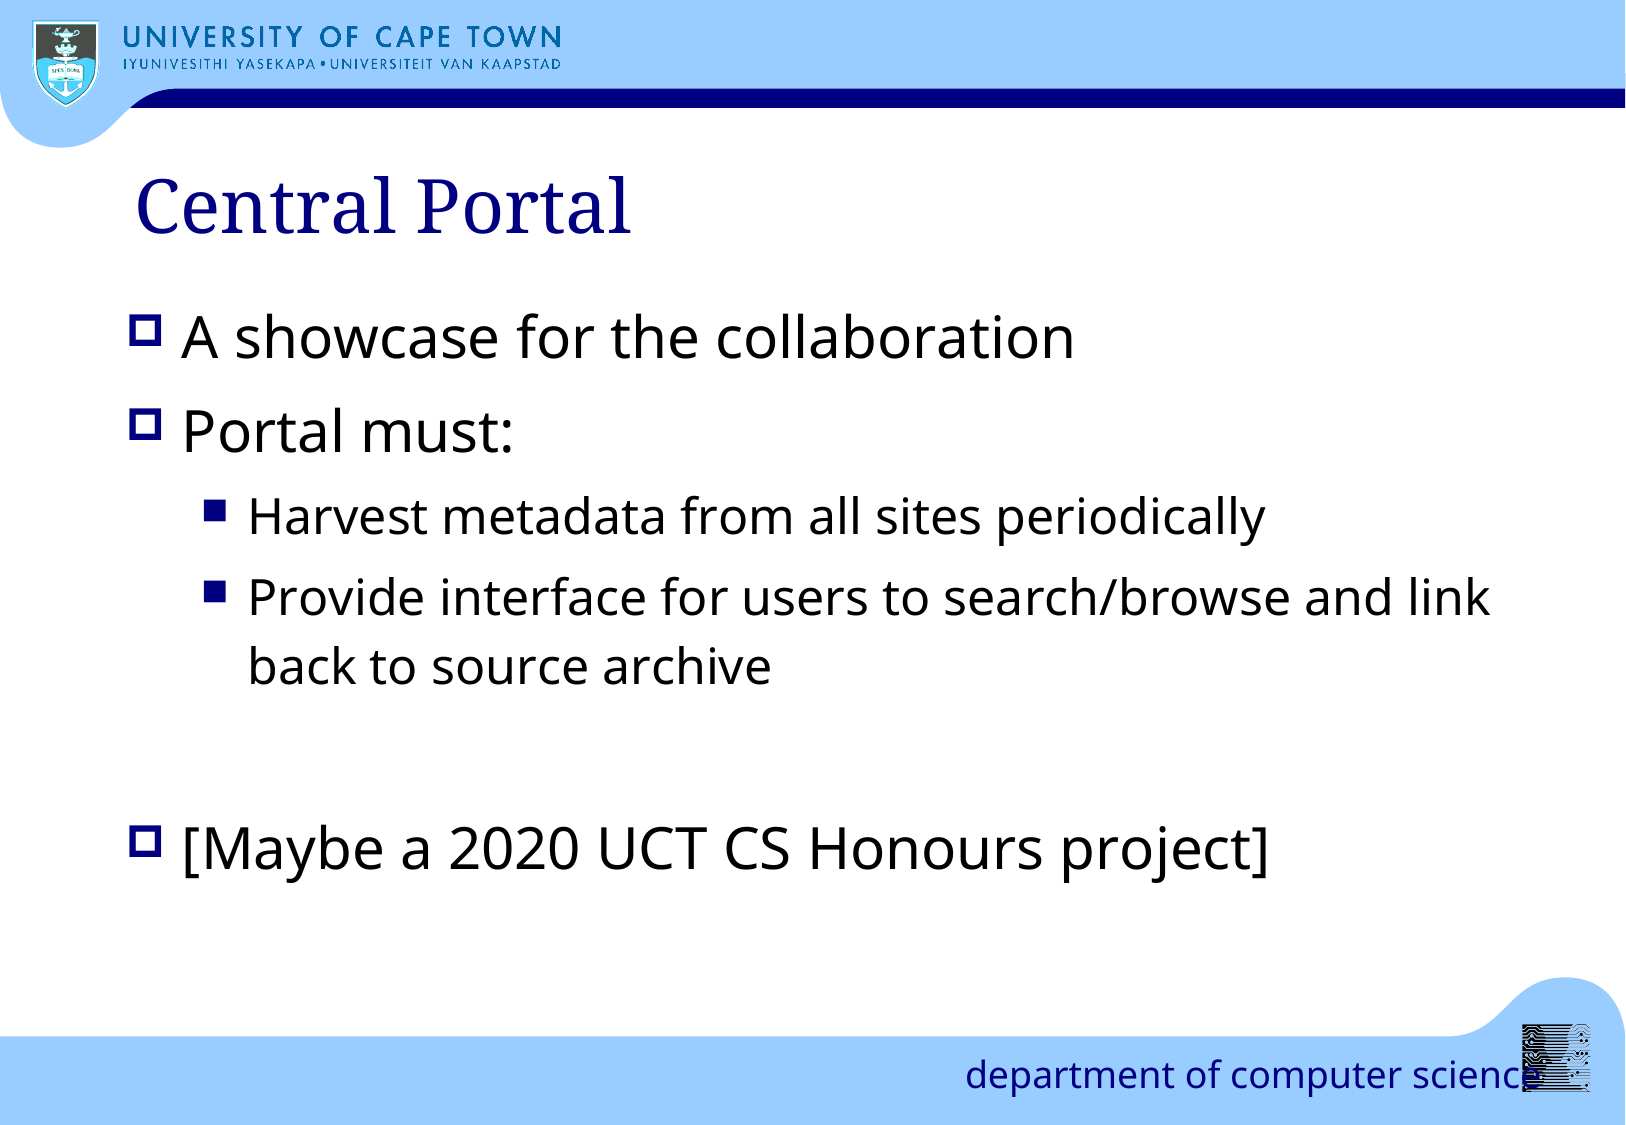

# Central Portal
A showcase for the collaboration
Portal must:
Harvest metadata from all sites periodically
Provide interface for users to search/browse and link back to source archive
[Maybe a 2020 UCT CS Honours project]